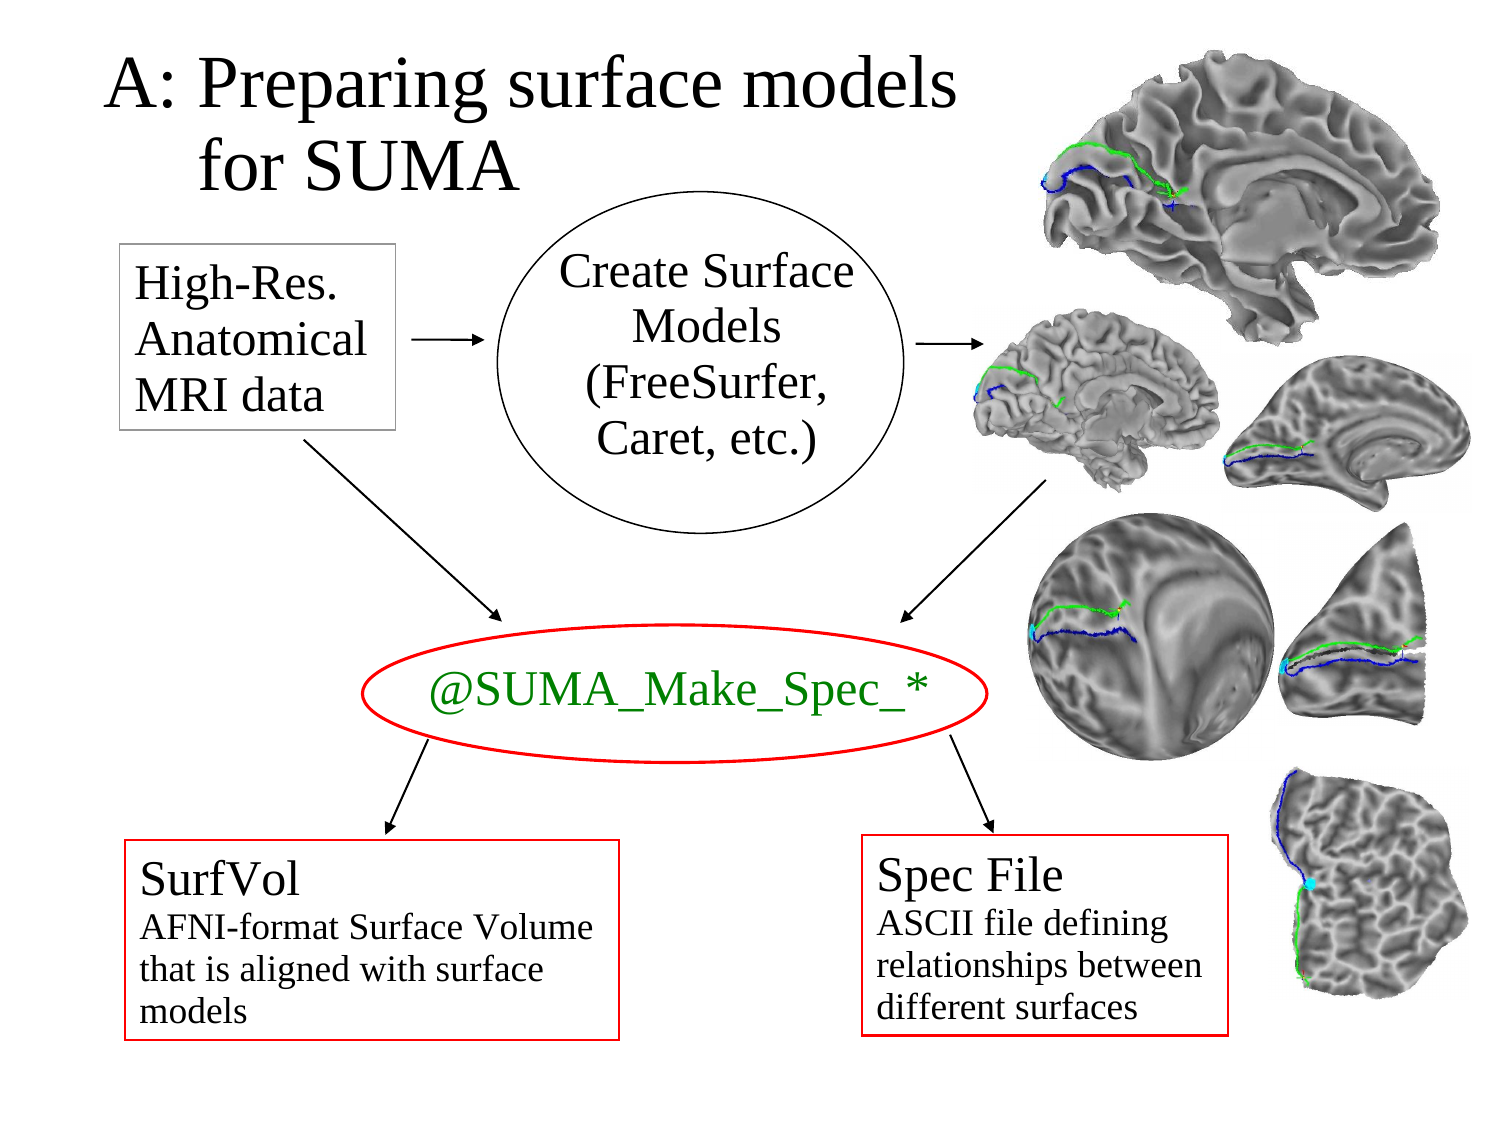

# A: Preparing surface models for SUMA
Create Surface Models (FreeSurfer, Caret, etc.)
High-Res.
Anatomical
MRI data
@SUMA_Make_Spec_*
Spec File
ASCII file defining
relationships between
different surfaces
SurfVol
AFNI-format Surface Volume
that is aligned with surface
models